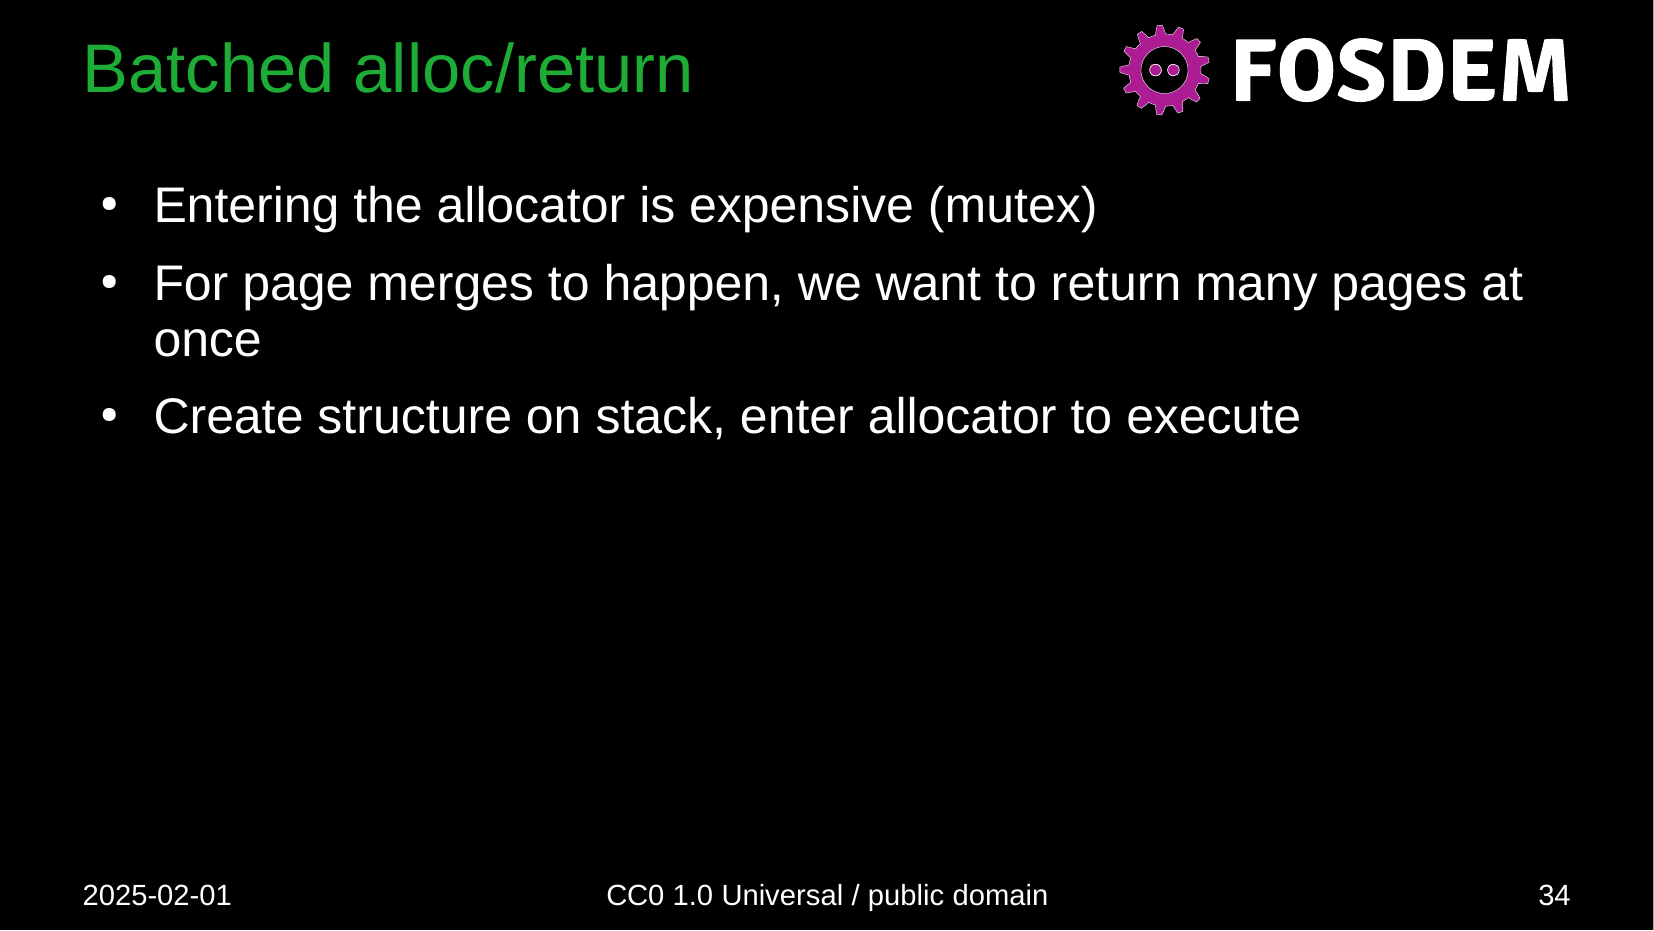

# Batched alloc/return
Entering the allocator is expensive (mutex)
For page merges to happen, we want to return many pages at once
Create structure on stack, enter allocator to execute
2025-02-01
CC0 1.0 Universal / public domain
34